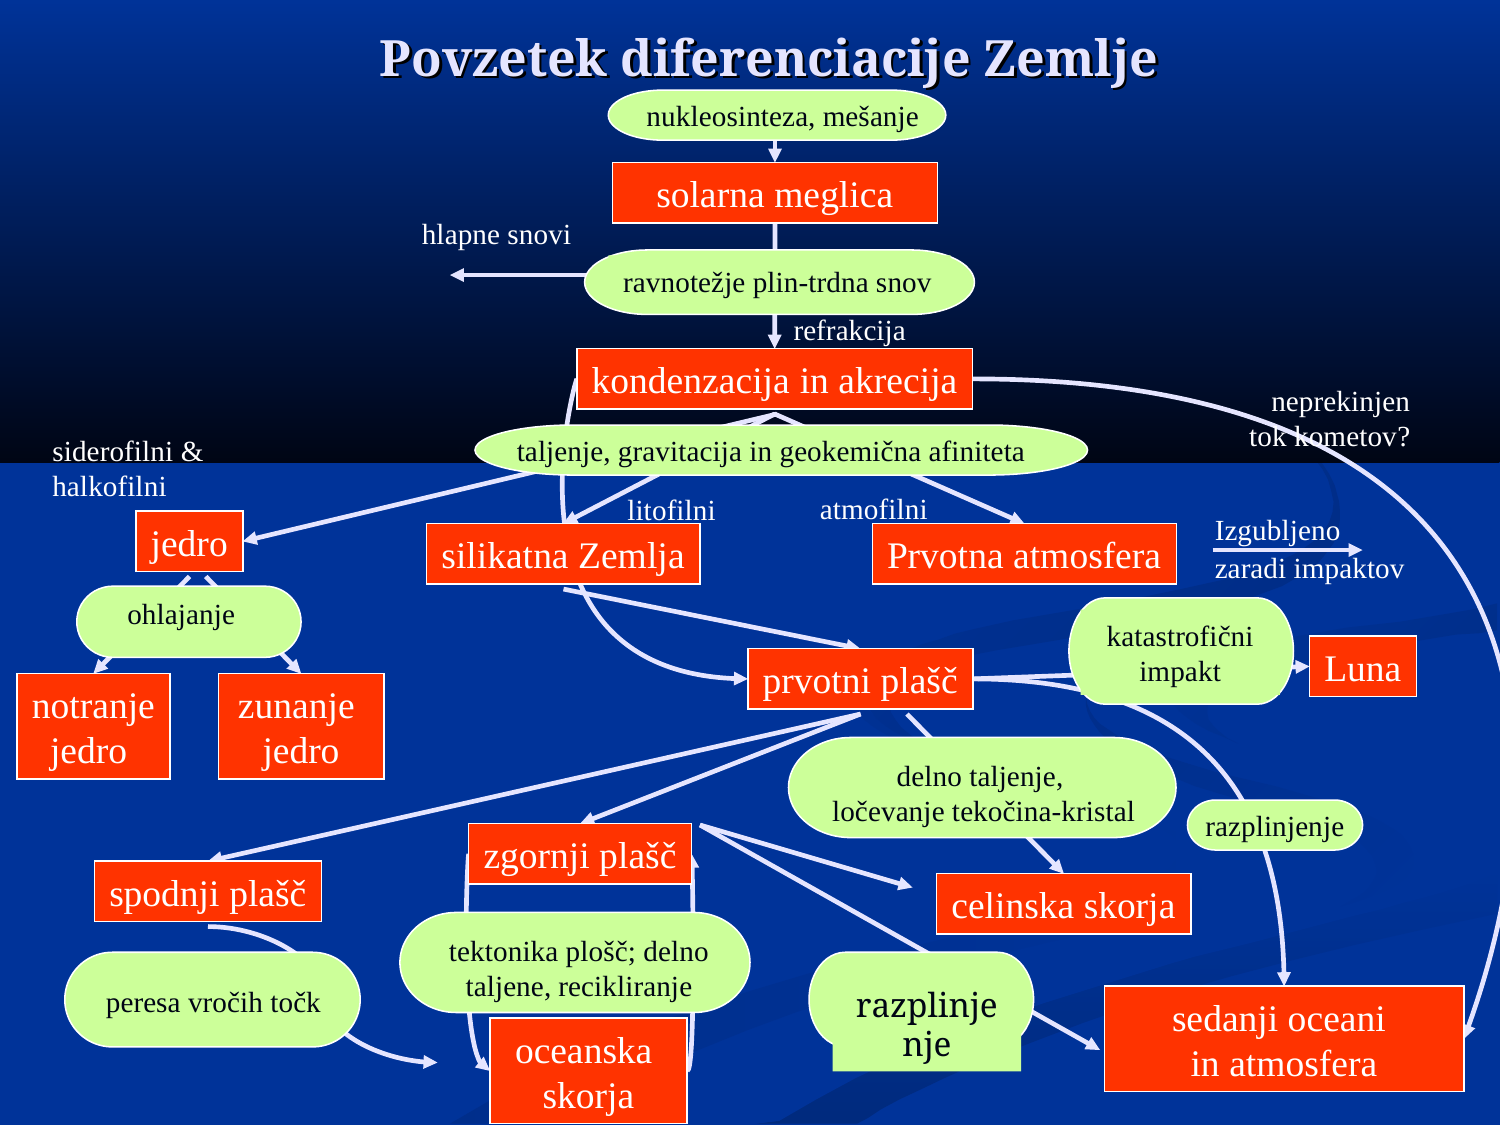

# Povzetek diferenciacije Zemlje
nukleosinteza, mešanje
solarna meglica
hlapne snovi
ravnotežje plin-trdna snov
refrakcija
kondenzacija in akrecija
neprekinjen tok kometov?
siderofilni & halkofilni
taljenje, gravitacija in geokemična afiniteta
atmofilni
litofilni
Izgubljeno zaradi impaktov
jedro
silikatna Zemlja
Prvotna atmosfera
ohlajanje
katastrofični impakt
Luna
prvotni plašč
notranje
jedro
zunanje
jedro
delno taljenje,
ločevanje tekočina-kristal
razplinjenje
zgornji plašč
spodnji plašč
celinska skorja
tektonika plošč; delno taljene, recikliranje
peresa vročih točk
razplinjenje
sedanji oceani
in atmosfera
oceanska
skorja